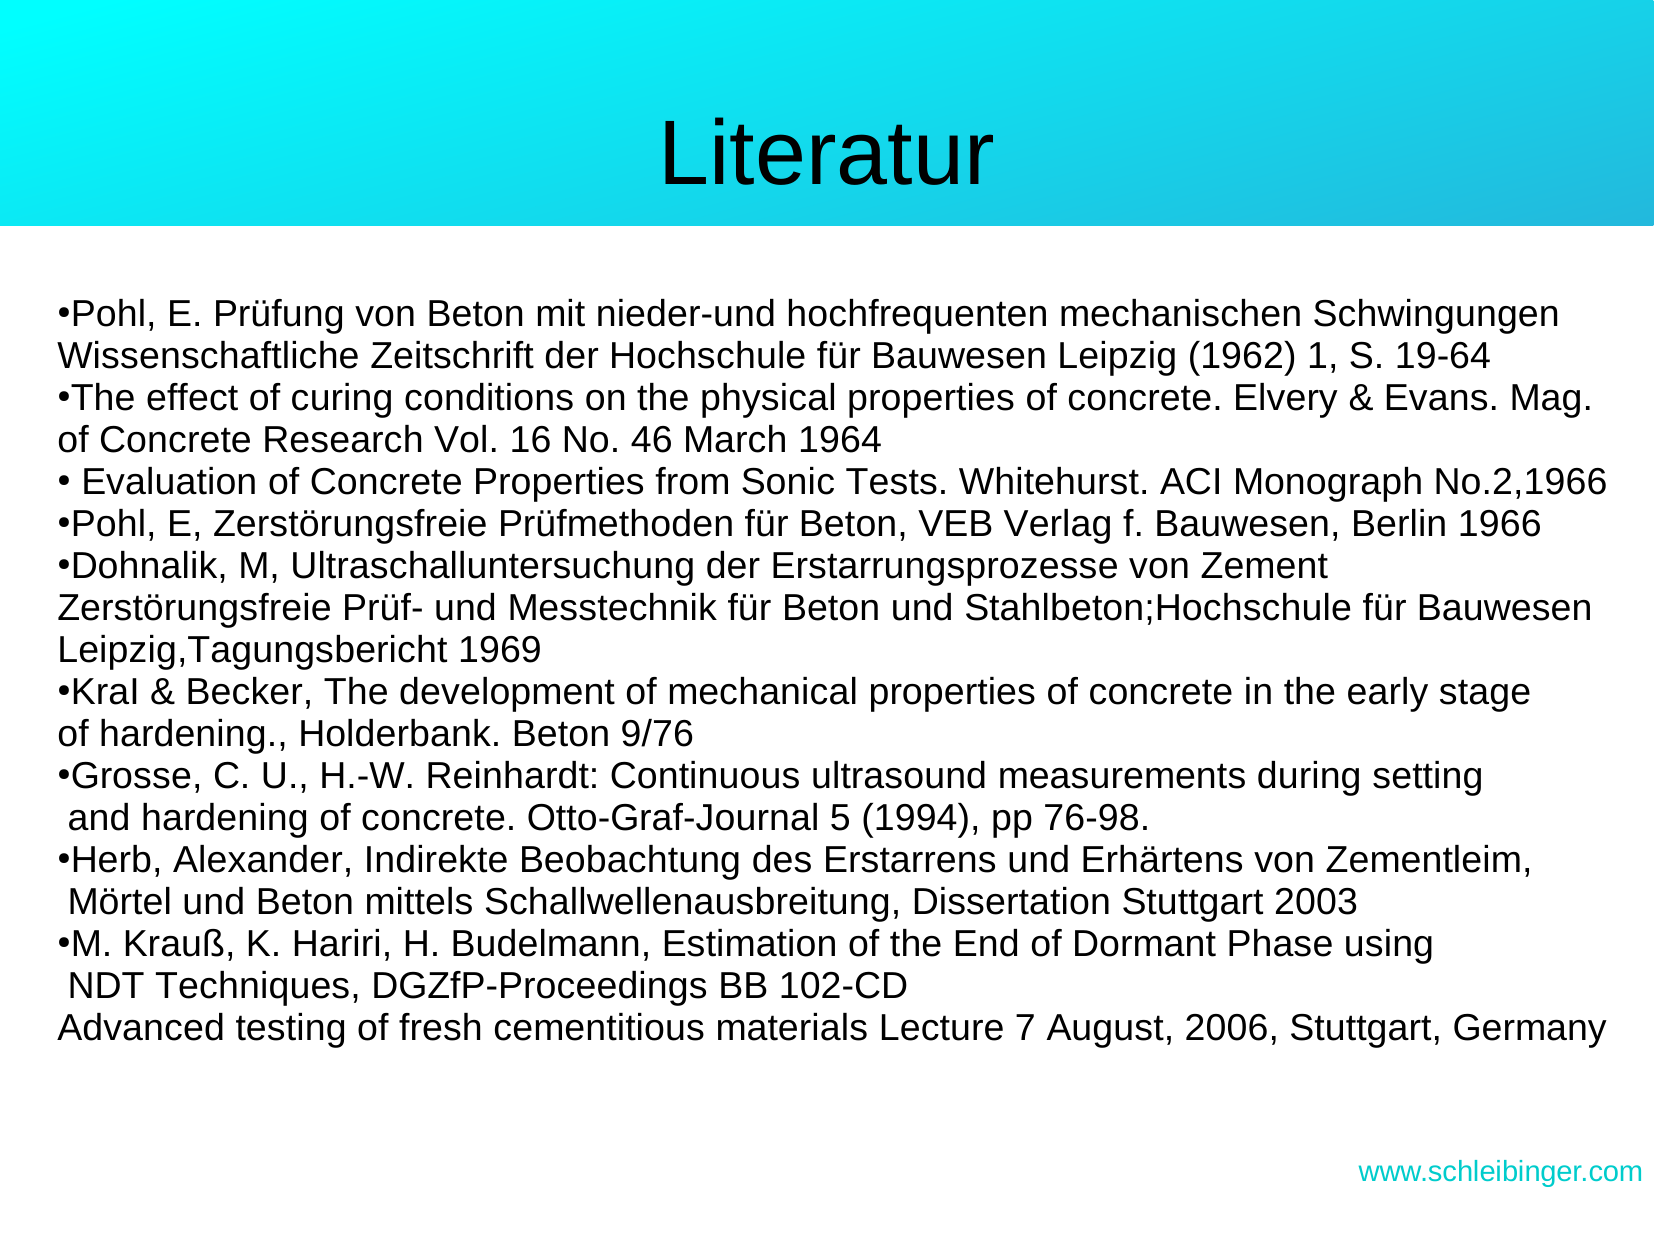

# Literatur
Pohl, E. Prüfung von Beton mit nieder-und hochfrequenten mechanischen Schwingungen
Wissenschaftliche Zeitschrift der Hochschule für Bauwesen Leipzig (1962) 1, S. 19-64
The effect of curing conditions on the physical properties of concrete. Elvery & Evans. Mag.
of Concrete Research Vol. 16 No. 46 March 1964
 Evaluation of Concrete Properties from Sonic Tests. Whitehurst. ACI Monograph No.2,1966
Pohl, E, Zerstörungsfreie Prüfmethoden für Beton, VEB Verlag f. Bauwesen, Berlin 1966
Dohnalik, M, Ultraschalluntersuchung der Erstarrungsprozesse von Zement
Zerstörungsfreie Prüf- und Messtechnik für Beton und Stahlbeton;Hochschule für Bauwesen
Leipzig,Tagungsbericht 1969
KraI & Becker, The development of mechanical properties of concrete in the early stage
of hardening., Holderbank. Beton 9/76
Grosse, C. U., H.-W. Reinhardt: Continuous ultrasound measurements during setting
 and hardening of concrete. Otto-Graf-Journal 5 (1994), pp 76-98.
Herb, Alexander, Indirekte Beobachtung des Erstarrens und Erhärtens von Zementleim,
 Mörtel und Beton mittels Schallwellenausbreitung, Dissertation Stuttgart 2003
M. Krauß, K. Hariri, H. Budelmann, Estimation of the End of Dormant Phase using
 NDT Techniques, DGZfP-Proceedings BB 102-CD
Advanced testing of fresh cementitious materials Lecture 7 August, 2006, Stuttgart, Germany